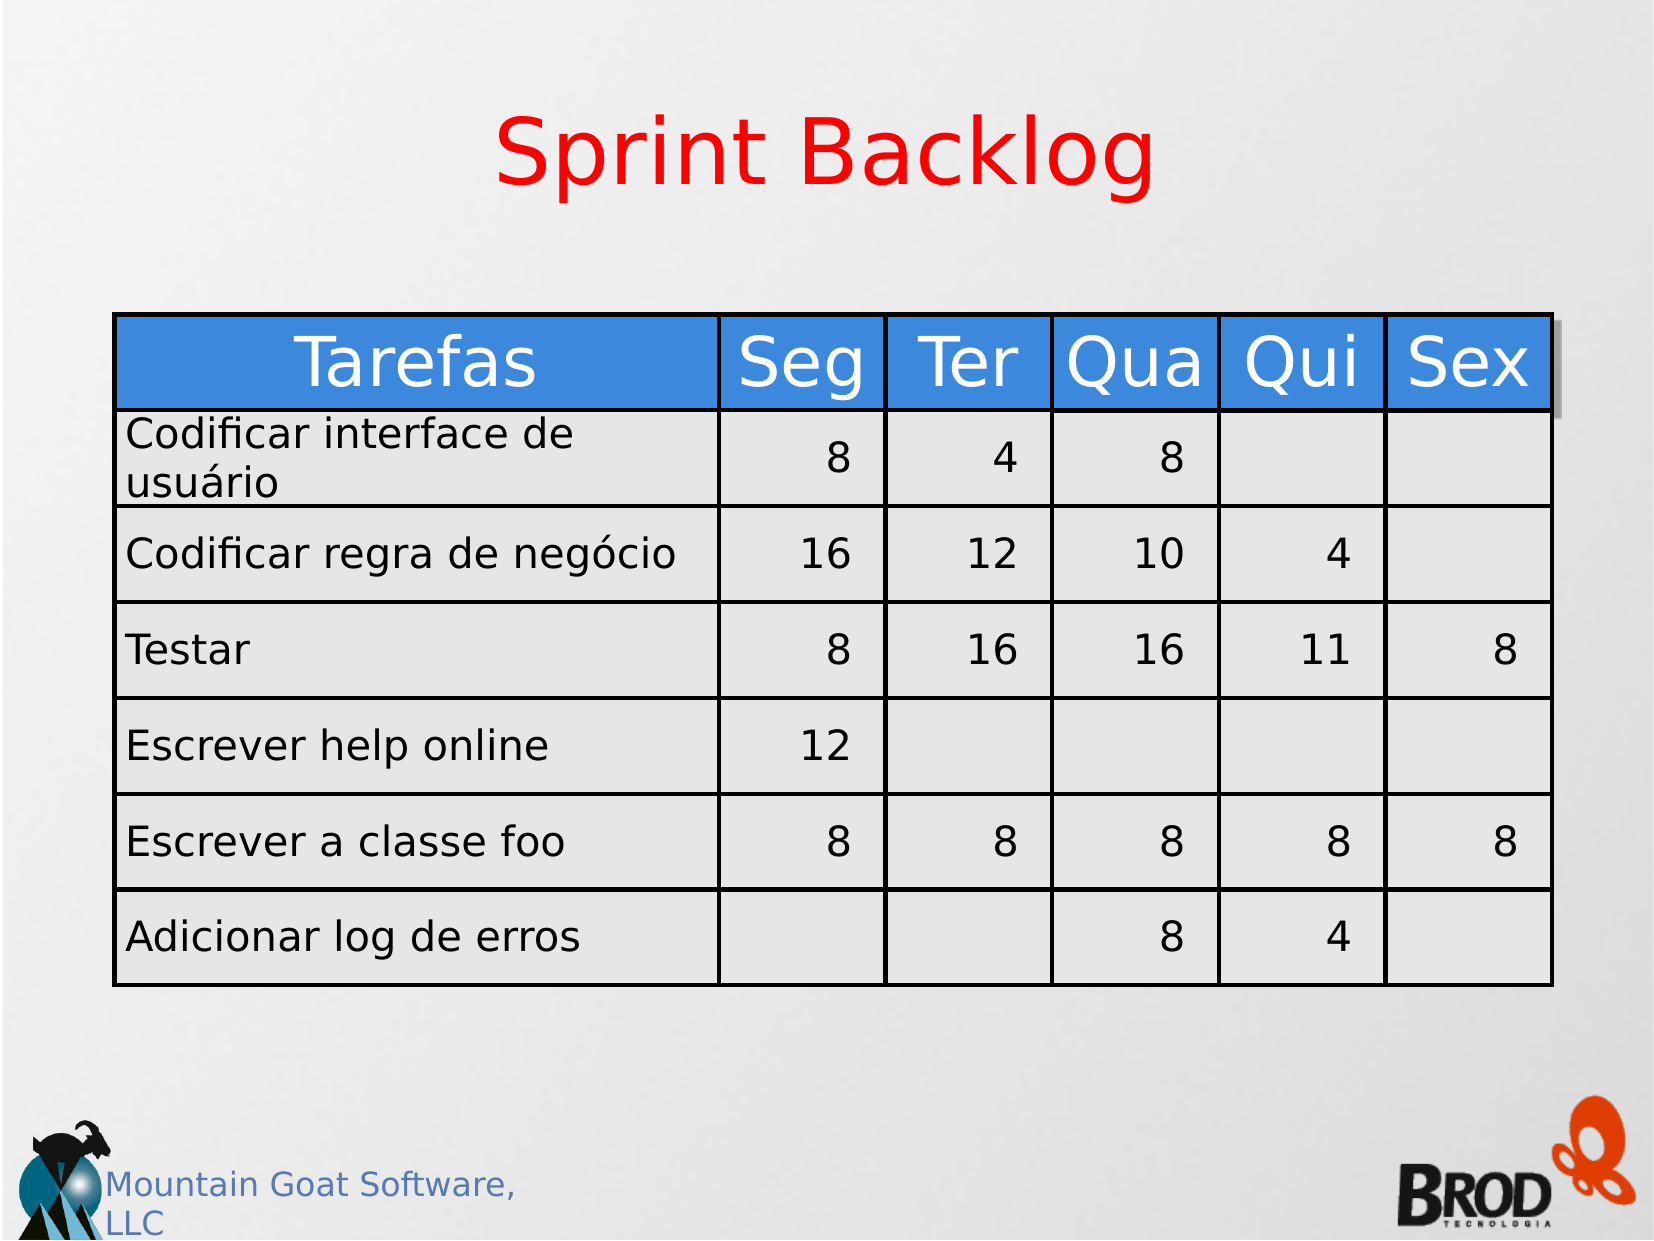

# Sprint Backlog
Tarefas
Seg
Ter
Qua
Qui
Sex
Codificar interface de usuário
8
4
8
10
4
Codificar regra de negócio
16
12
Testar
16
11
8
8
16
Escrever help online
12
8
8
8
Escrever a classe foo
8
8
Adicionar log de erros
8
4